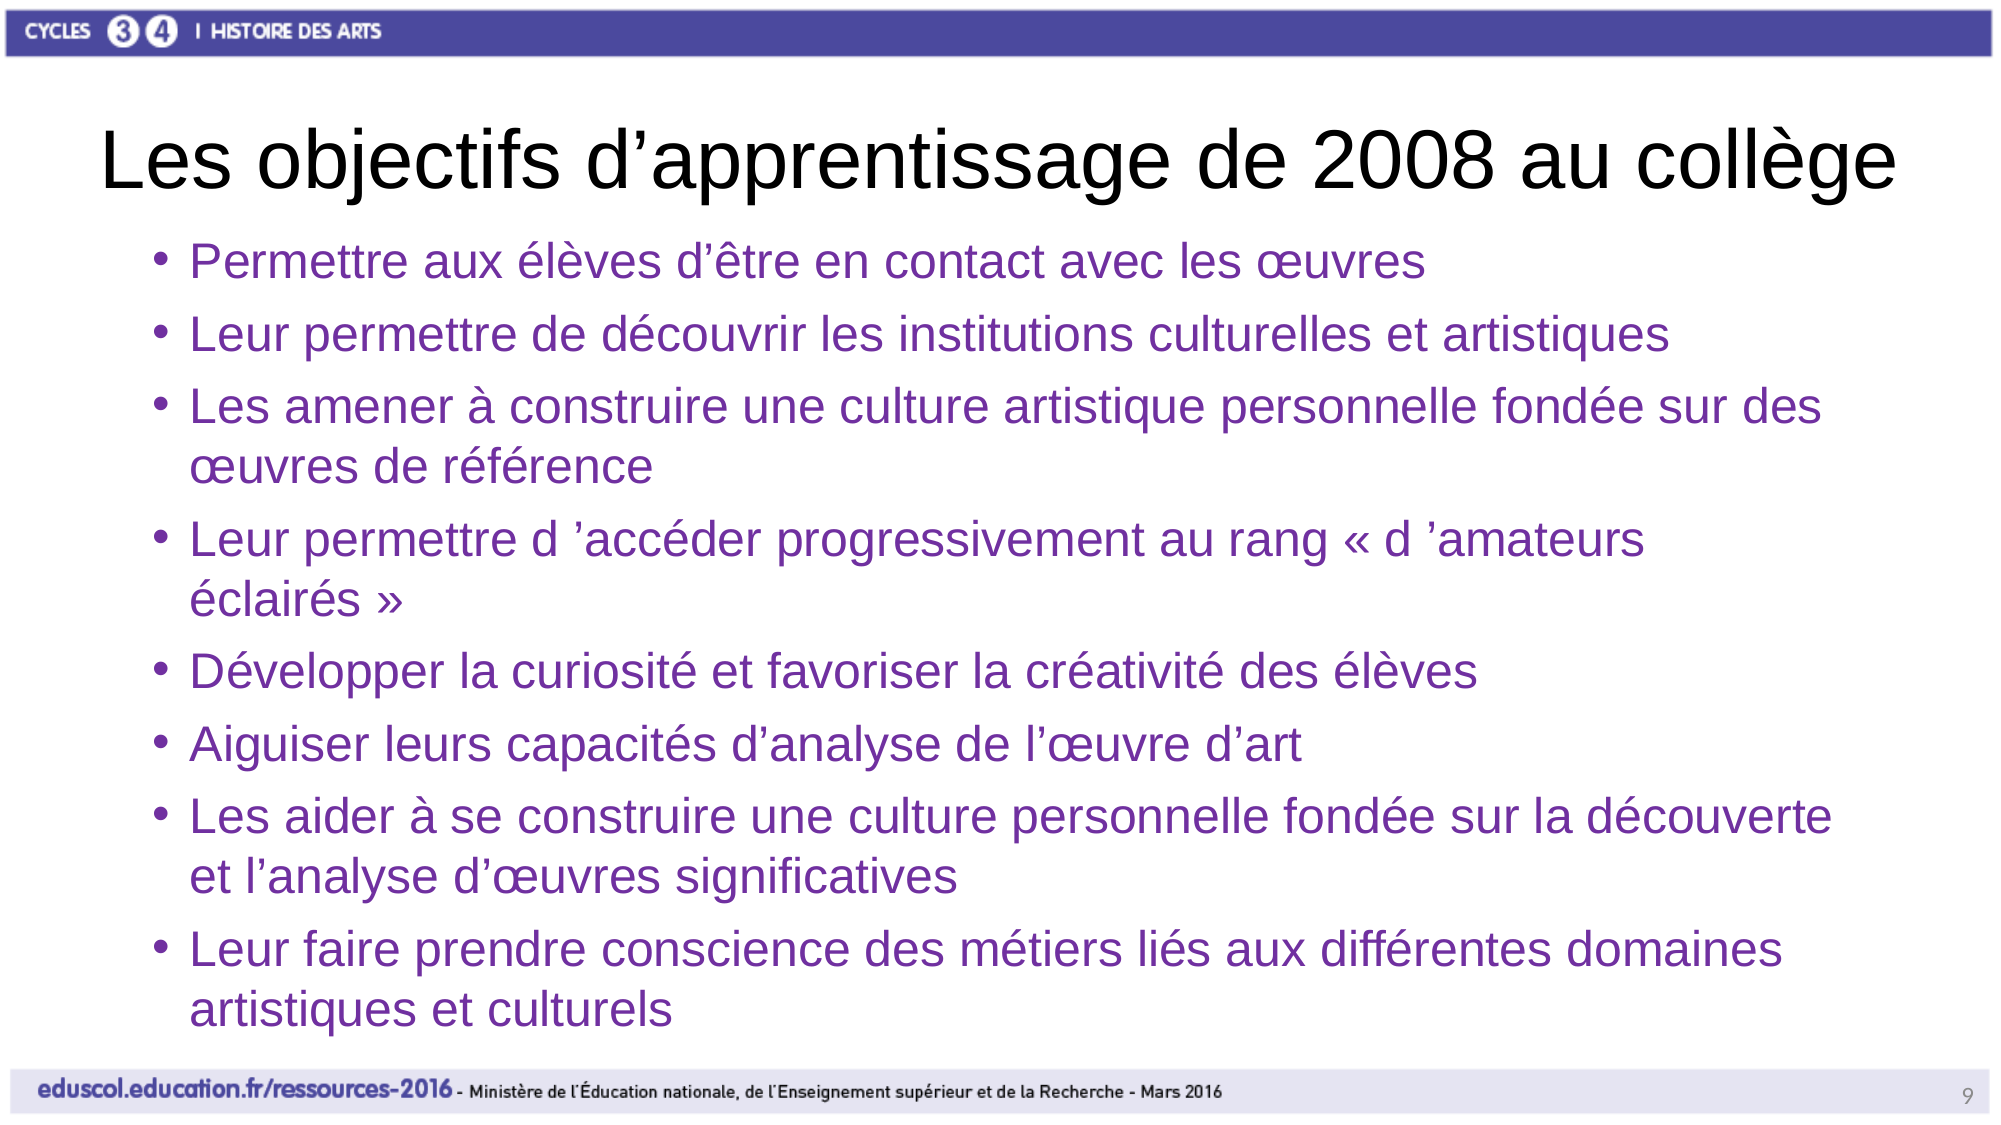

# Les objectifs d’apprentissage de 2008 au collège
Permettre aux élèves d’être en contact avec les œuvres
Leur permettre de découvrir les institutions culturelles et artistiques
Les amener à construire une culture artistique personnelle fondée sur des œuvres de référence
Leur permettre d ’accéder progressivement au rang « d ’amateurs éclairés »
Développer la curiosité et favoriser la créativité des élèves
Aiguiser leurs capacités d’analyse de l’œuvre d’art
Les aider à se construire une culture personnelle fondée sur la découverte et l’analyse d’œuvres significatives
Leur faire prendre conscience des métiers liés aux différentes domaines artistiques et culturels